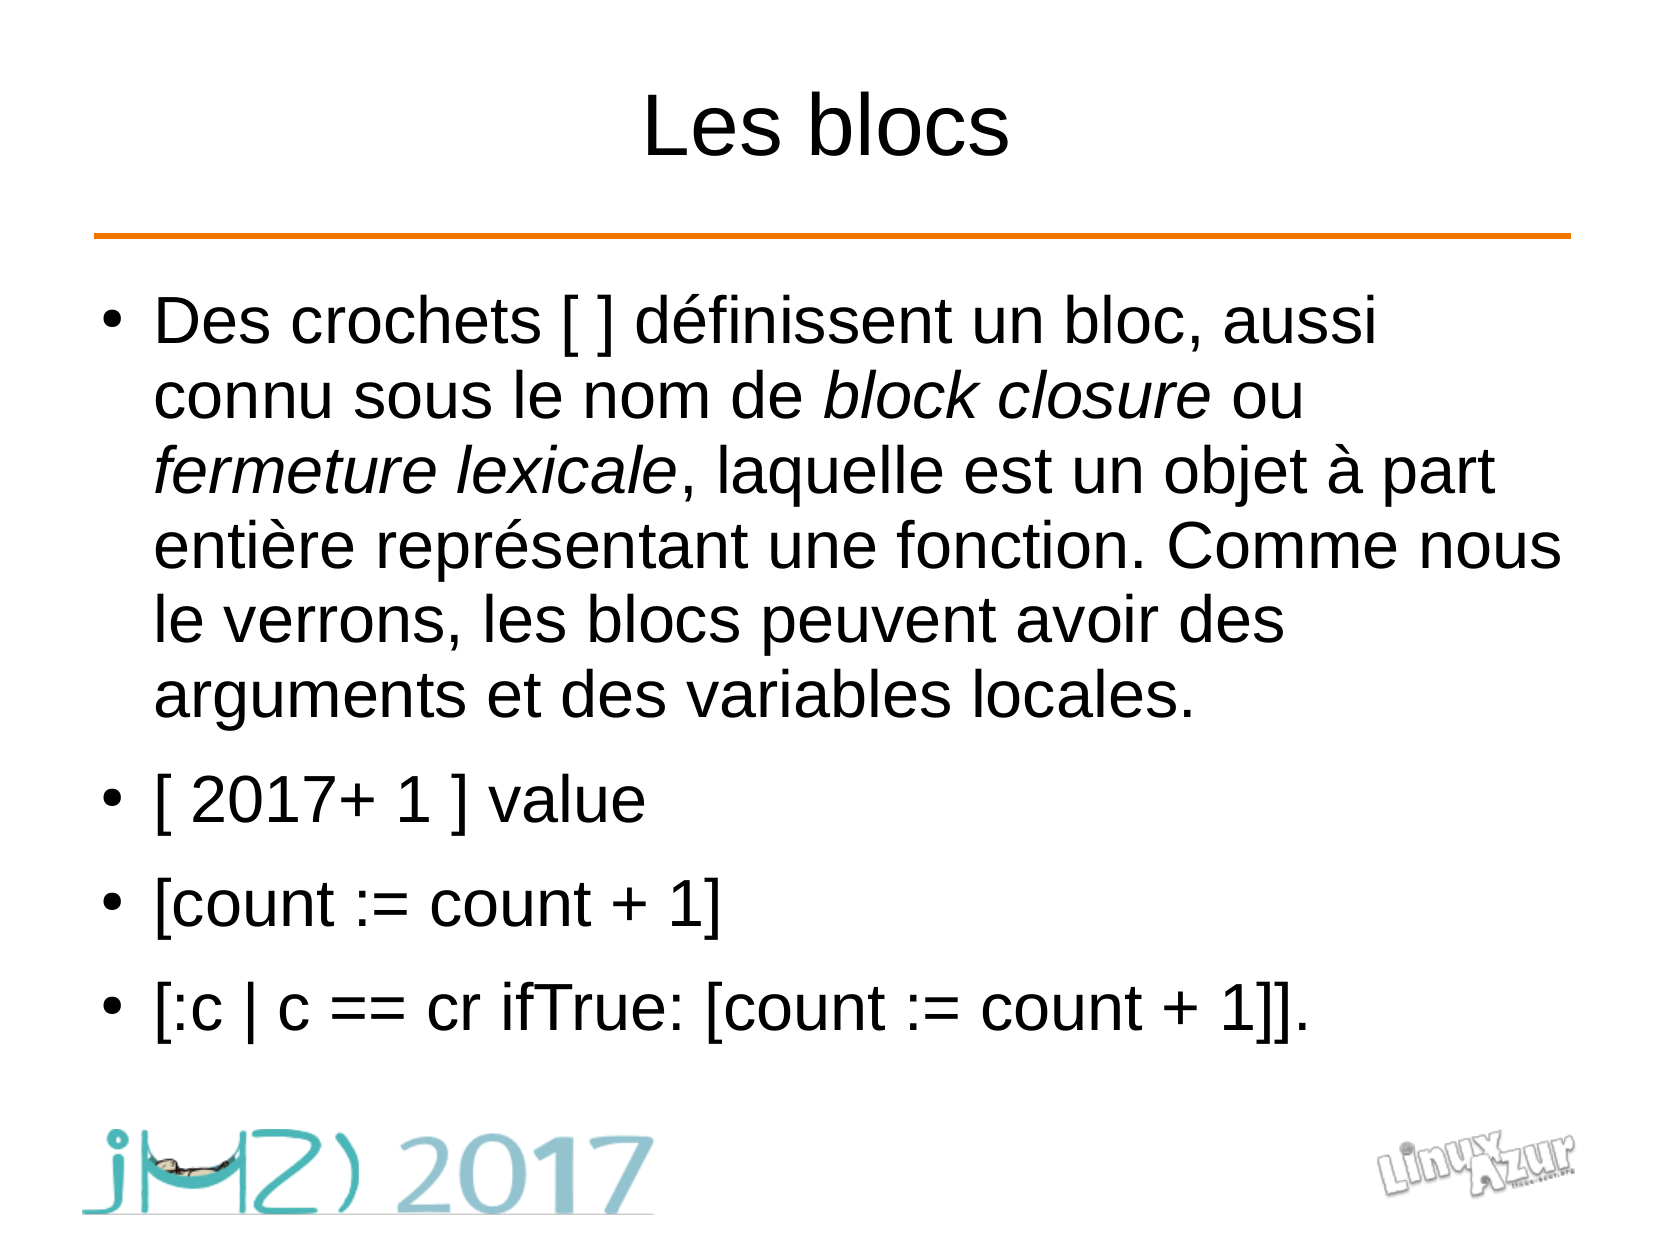

# Les blocs
Des crochets [ ] définissent un bloc, aussi connu sous le nom de block closure ou fermeture lexicale, laquelle est un objet à part entière représentant une fonction. Comme nous le verrons, les blocs peuvent avoir des arguments et des variables locales.
[ 2017+ 1 ] value
[count := count + 1]
[:c | c == cr ifTrue: [count := count + 1]].